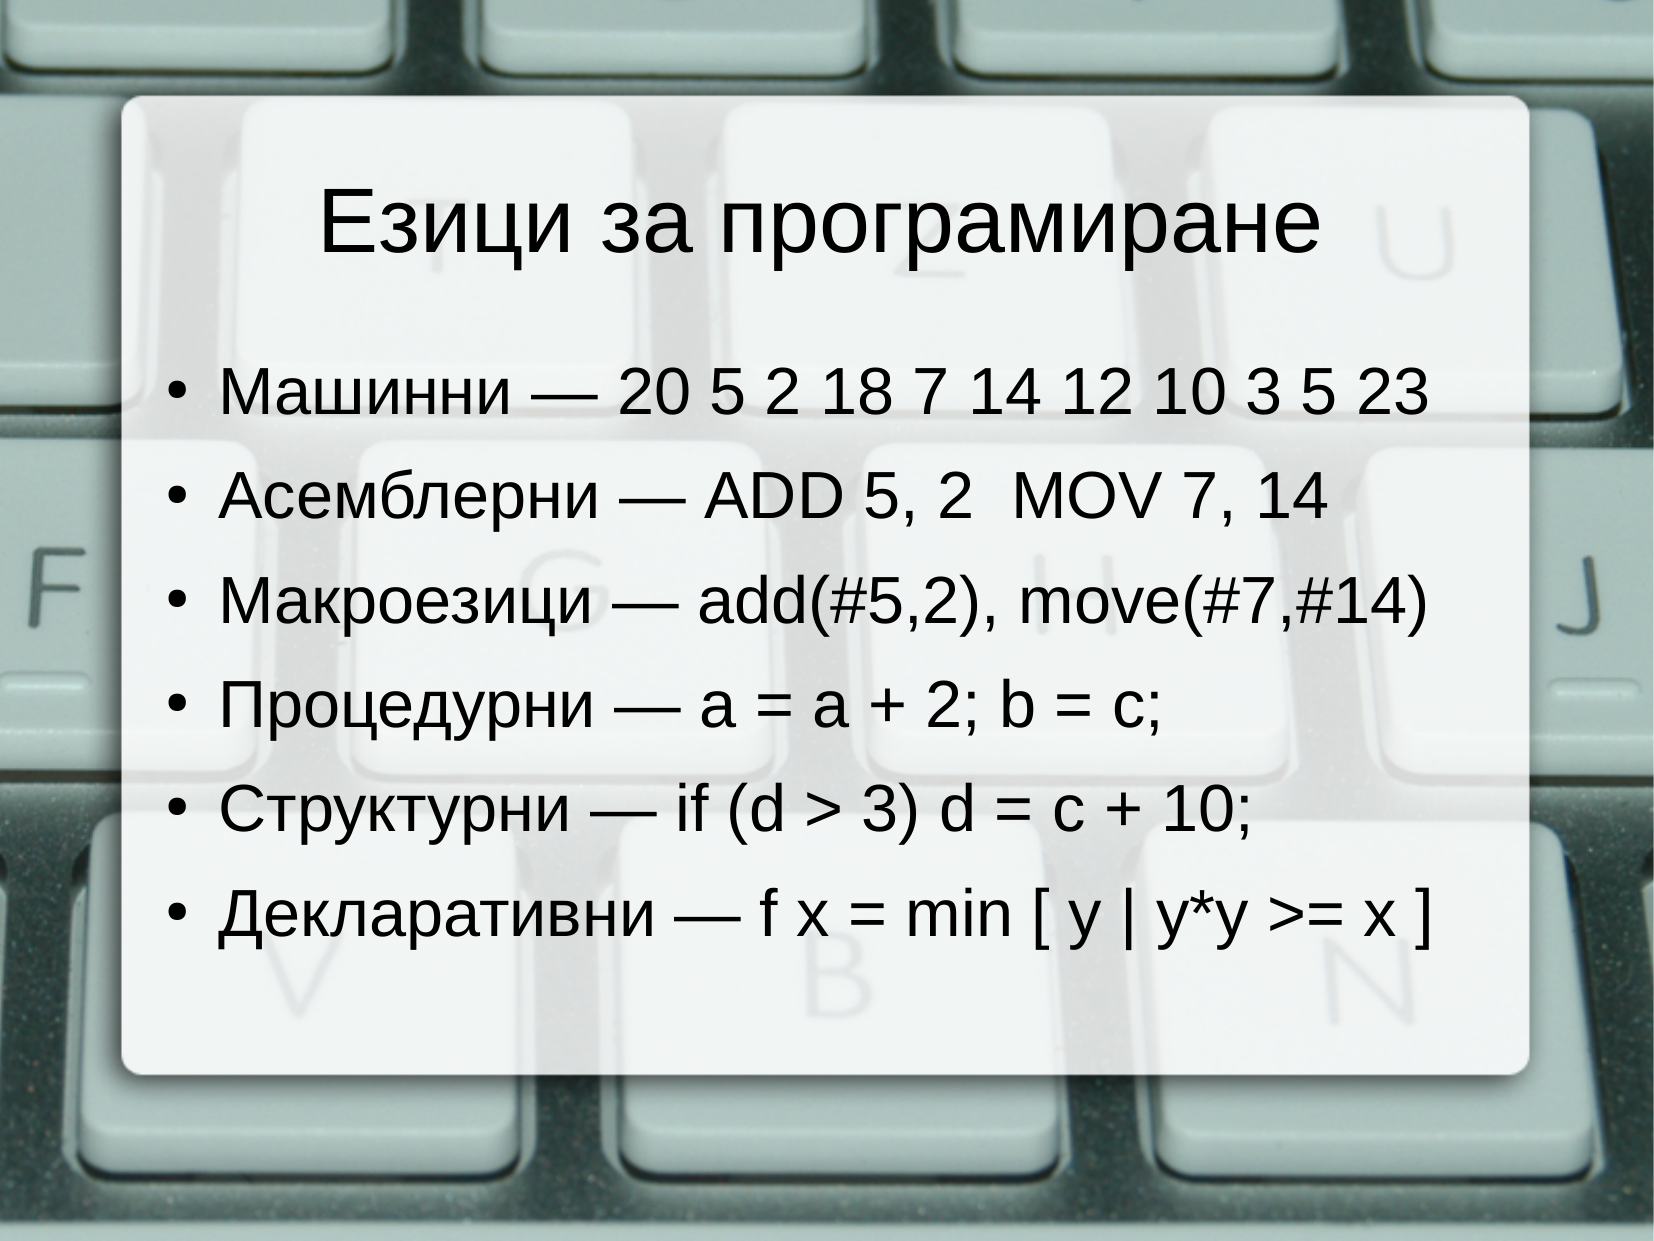

# Езици за програмиране
Машинни — 20 5 2 18 7 14 12 10 3 5 23
Асемблерни — ADD 5, 2 MOV 7, 14
Макроезици — add(#5,2), move(#7,#14)
Процедурни — a = a + 2; b = c;
Структурни — if (d > 3) d = c + 10;
Декларативни — f x = min [ y | y*y >= x ]